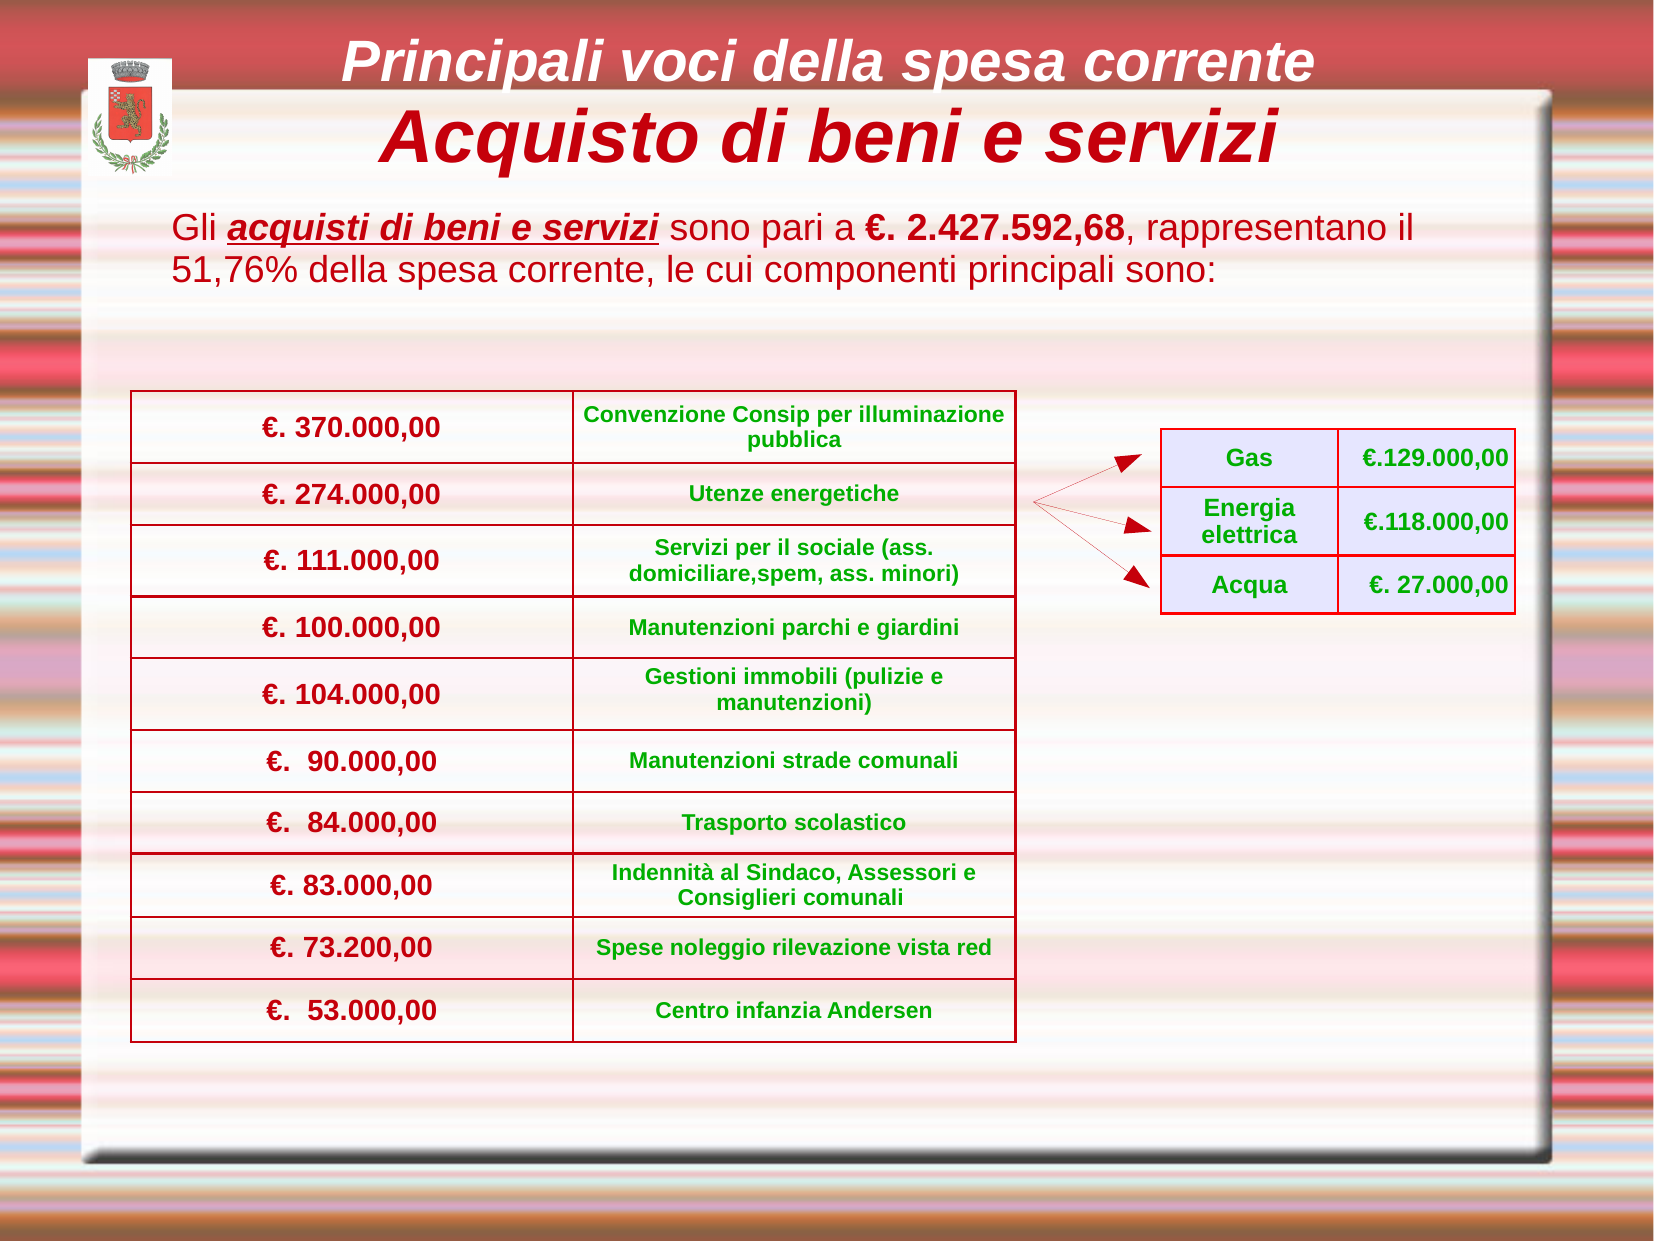

# Principali voci della spesa corrente Acquisto di beni e servizi
Gli acquisti di beni e servizi sono pari a €. 2.427.592,68, rappresentano il 51,76% della spesa corrente, le cui componenti principali sono:
| €. 370.000,00 | Convenzione Consip per illuminazione pubblica |
| --- | --- |
| €. 274.000,00 | Utenze energetiche |
| €. 111.000,00 | Servizi per il sociale (ass. domiciliare,spem, ass. minori) |
| €. 100.000,00 | Manutenzioni parchi e giardini |
| €. 104.000,00 | Gestioni immobili (pulizie e manutenzioni) |
| €. 90.000,00 | Manutenzioni strade comunali |
| €. 84.000,00 | Trasporto scolastico |
| €. 83.000,00 | Indennità al Sindaco, Assessori e Consiglieri comunali |
| €. 73.200,00 | Spese noleggio rilevazione vista red |
| €. 53.000,00 | Centro infanzia Andersen |
| Gas | €.129.000,00 |
| --- | --- |
| Energia elettrica | €.118.000,00 |
| Acqua | €. 27.000,00 |